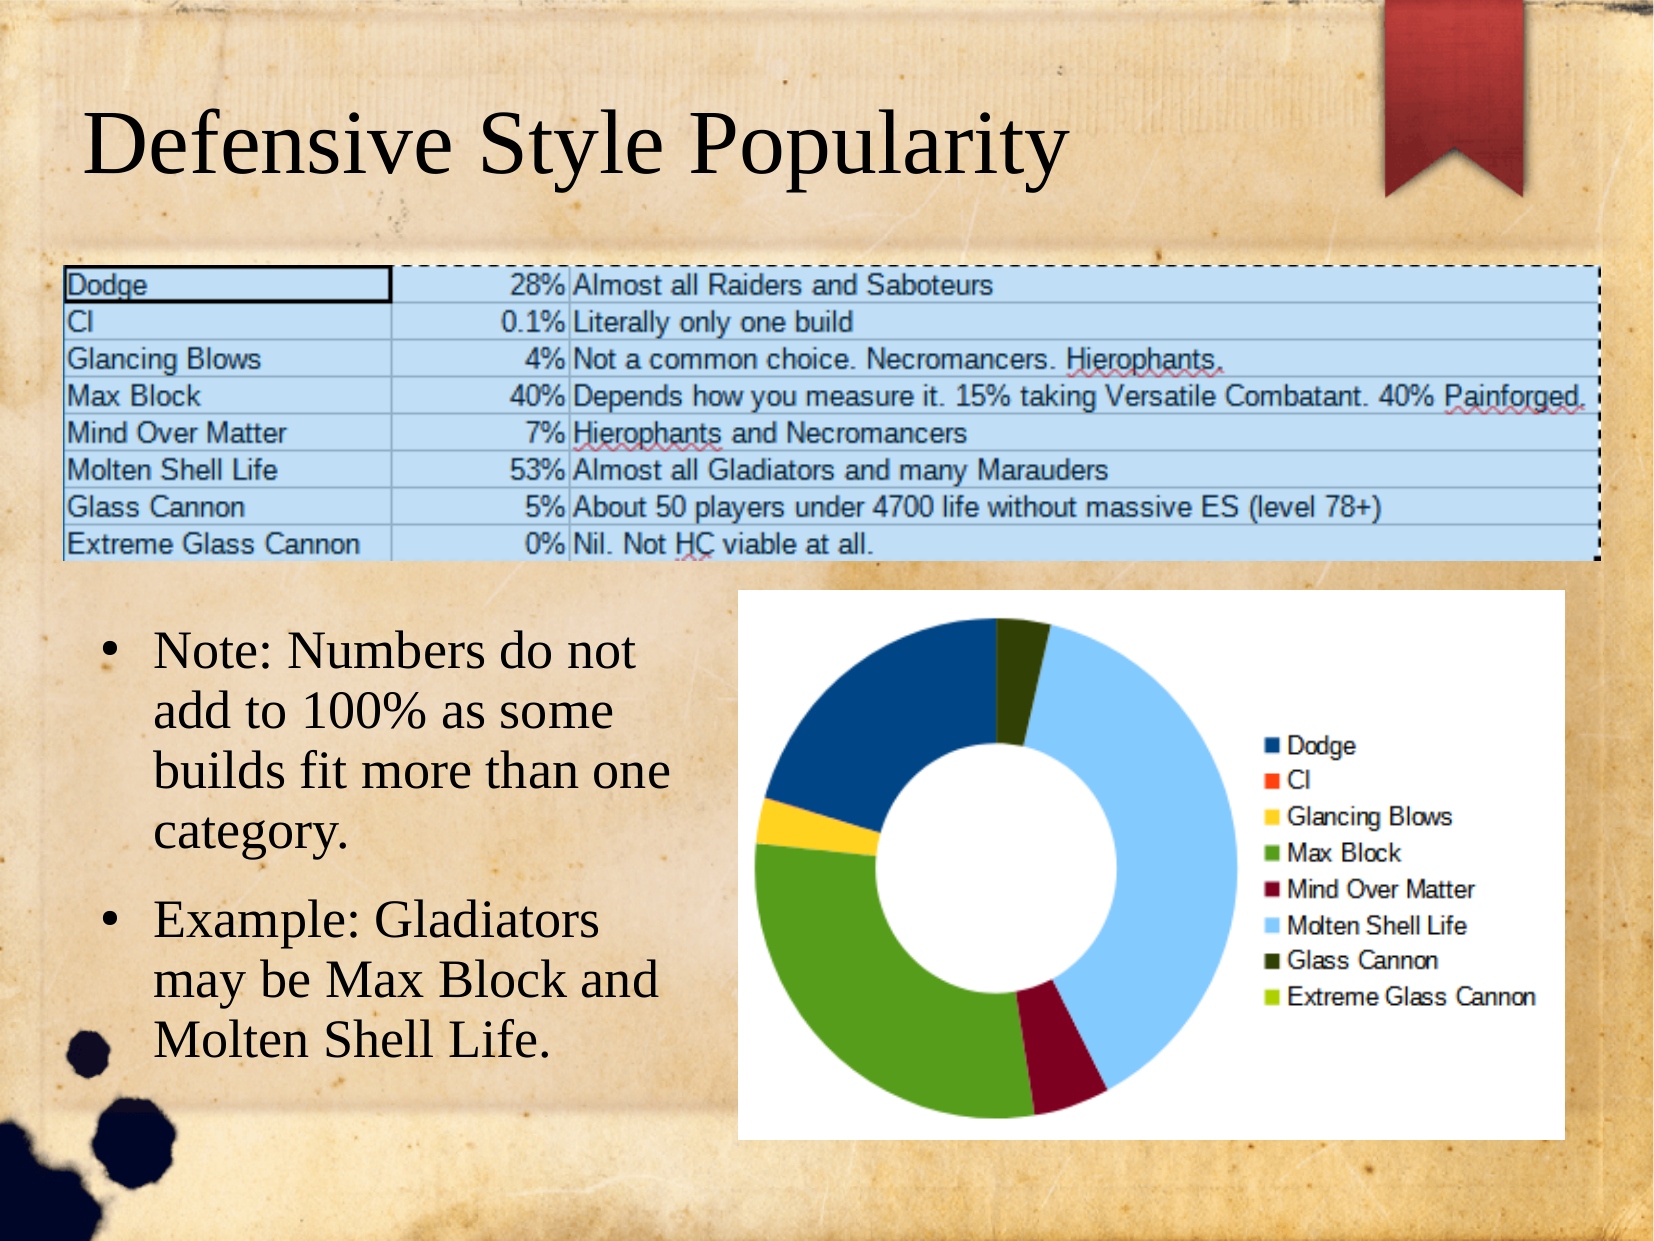

# Defensive Style Popularity
Note: Numbers do not add to 100% as some builds fit more than one category.
Example: Gladiators may be Max Block and Molten Shell Life.